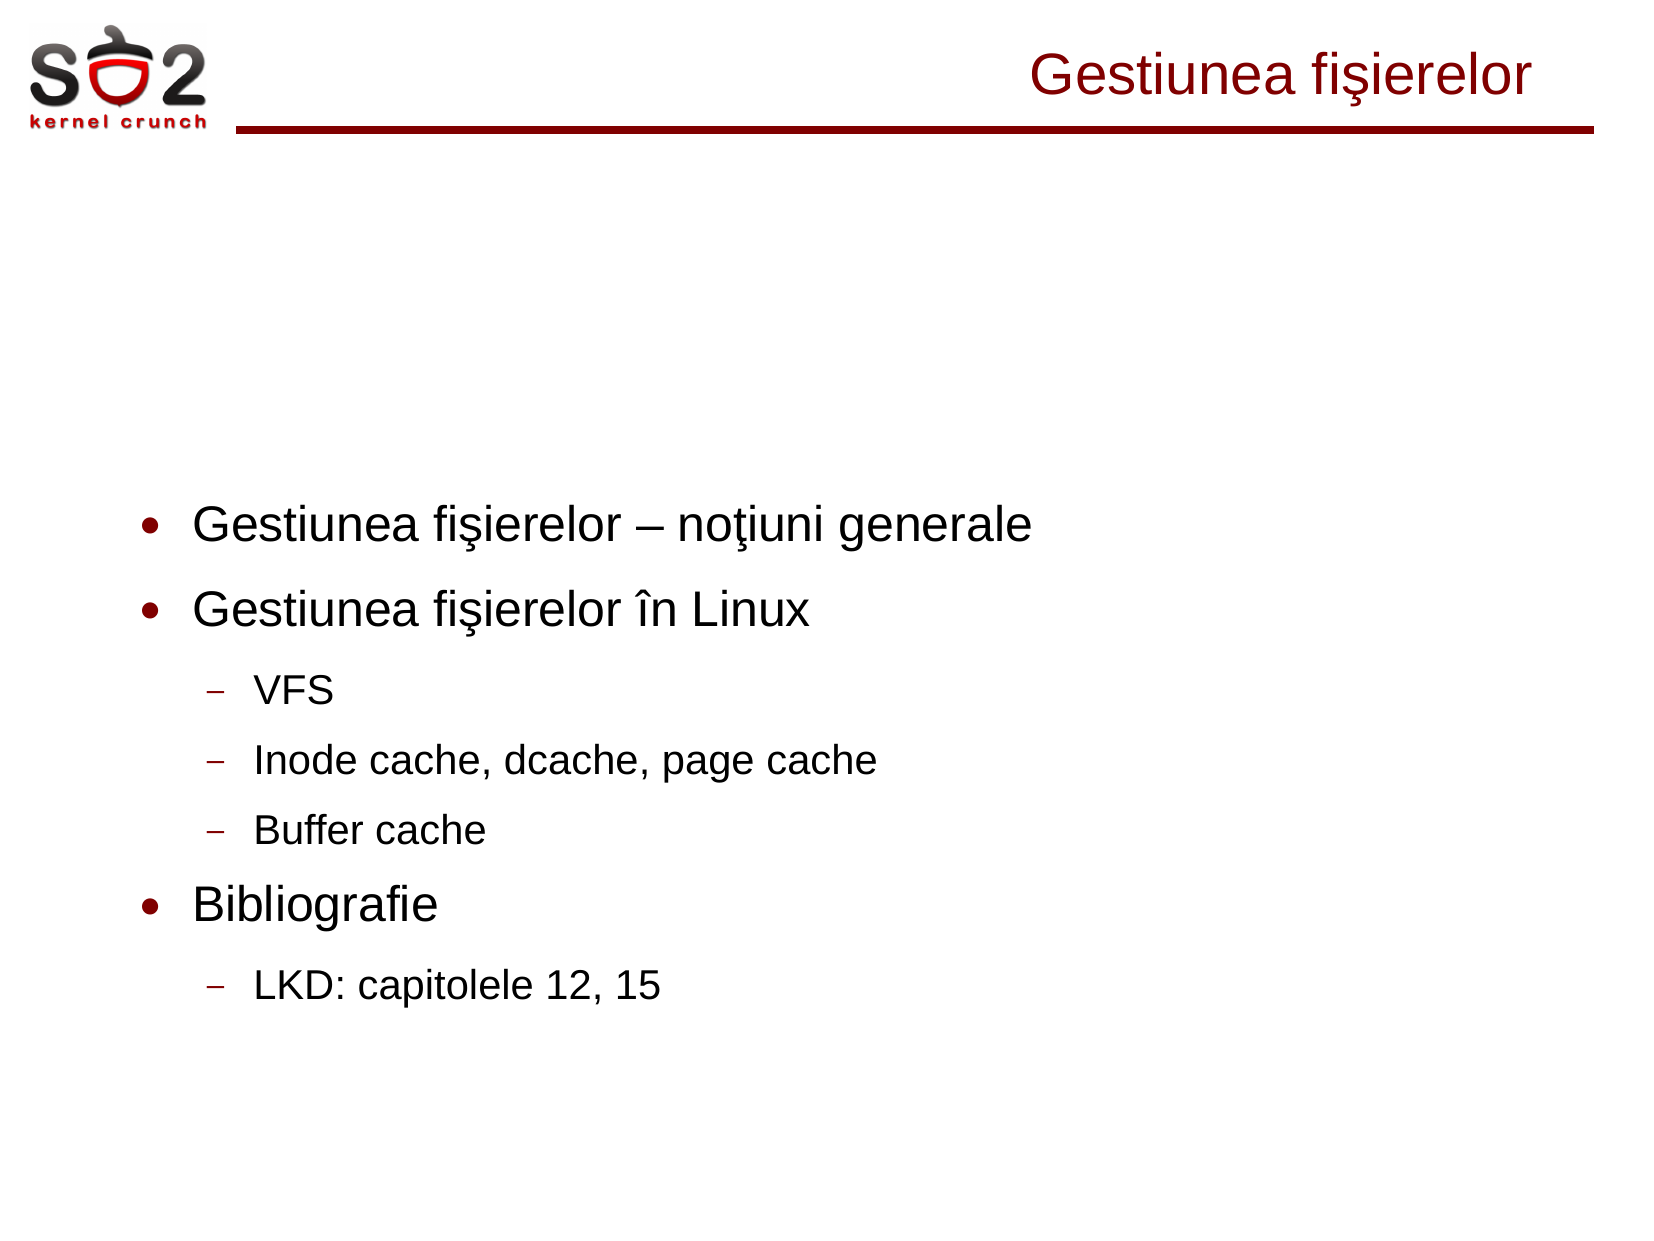

# Gestiunea fişierelor
Gestiunea fişierelor – noţiuni generale
Gestiunea fişierelor în Linux
VFS
Inode cache, dcache, page cache
Buffer cache
Bibliografie
LKD: capitolele 12, 15